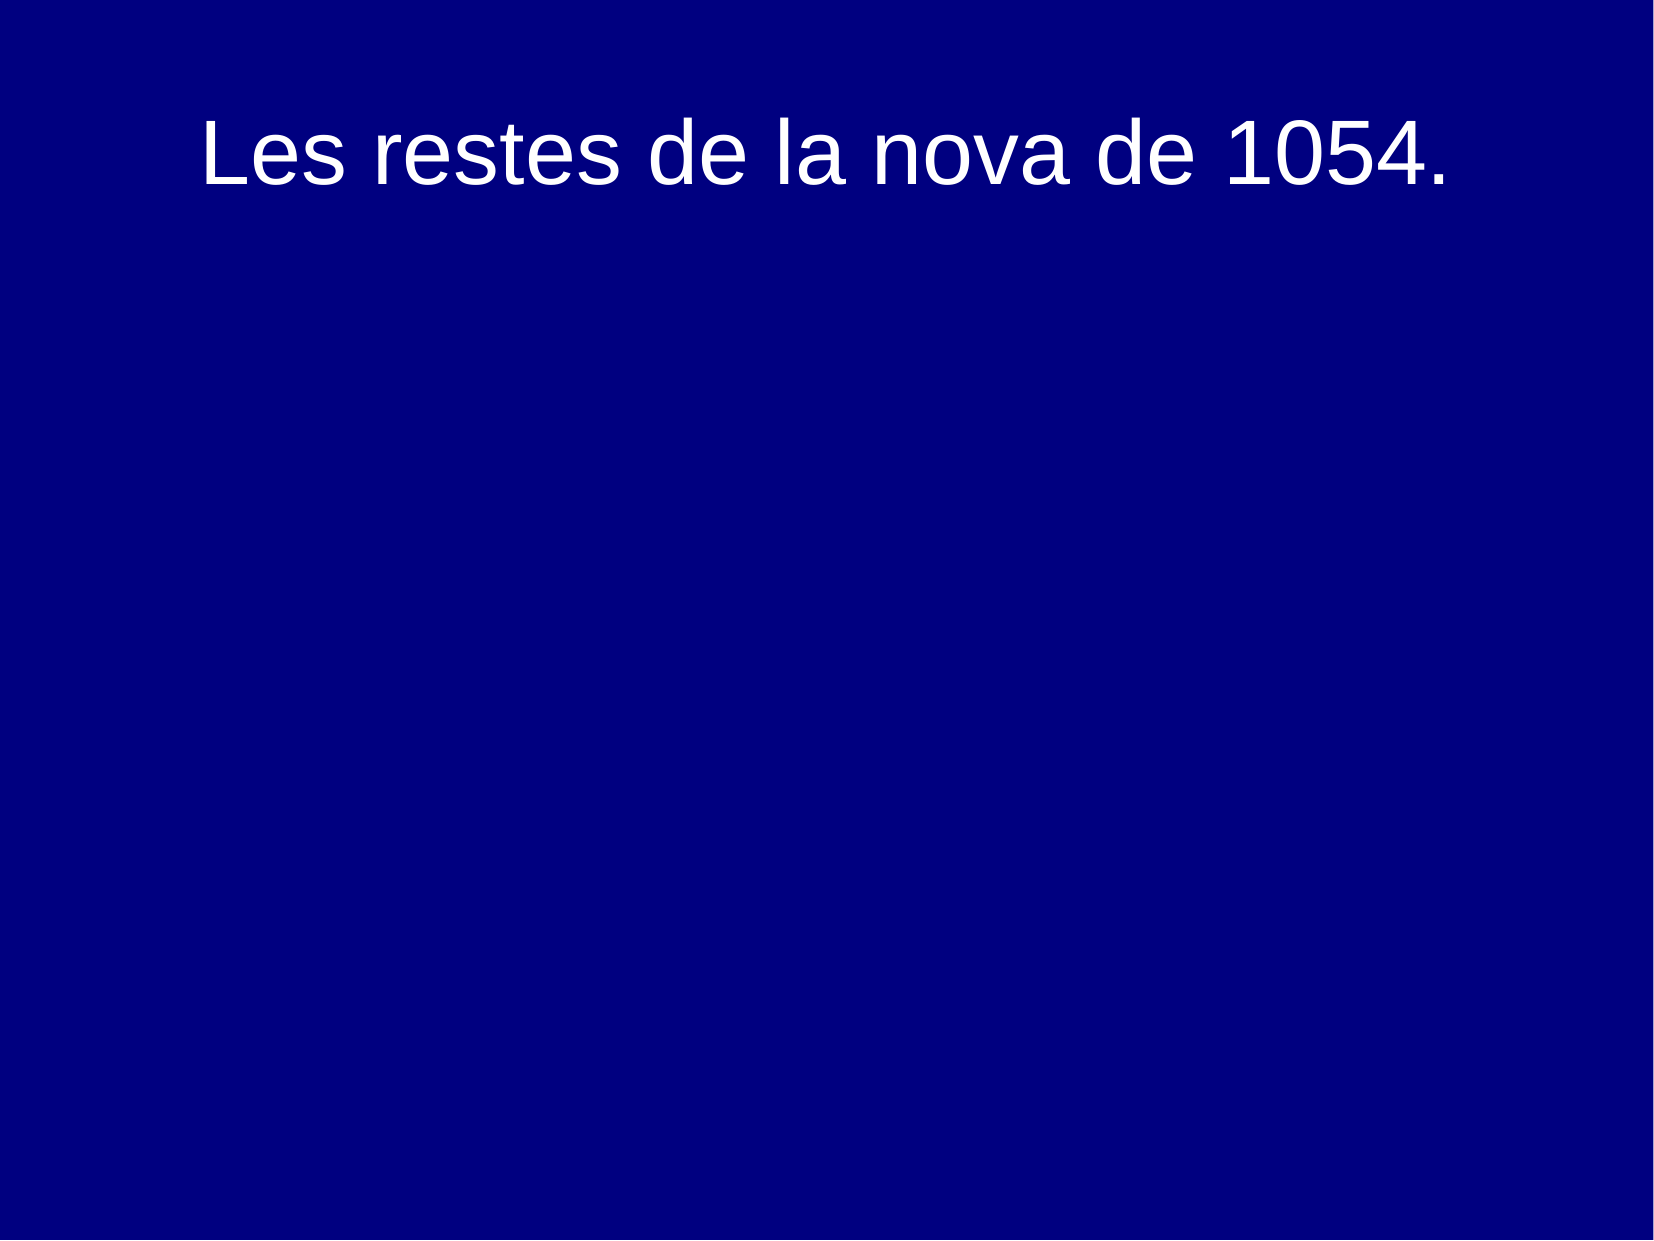

# Les restes de la nova de 1054.